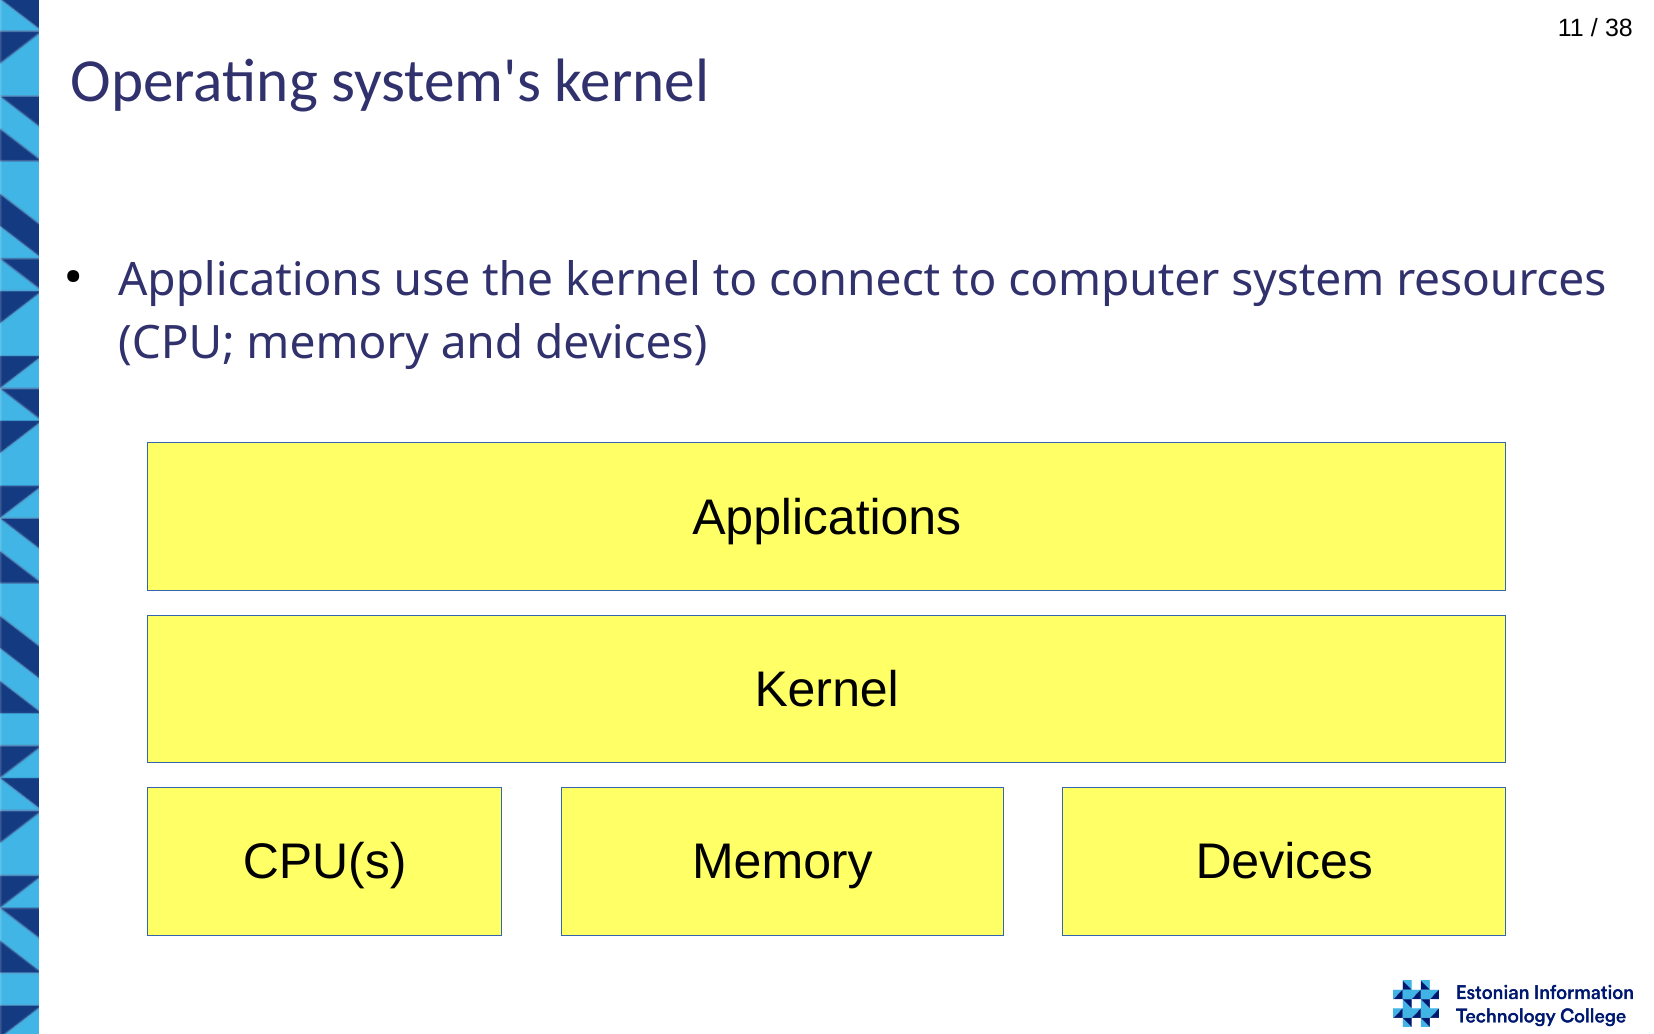

# Operating system's kernel
Applications use the kernel to connect to computer system resources (CPU; memory and devices)
Applications
Kernel
CPU(s)
Memory
Devices